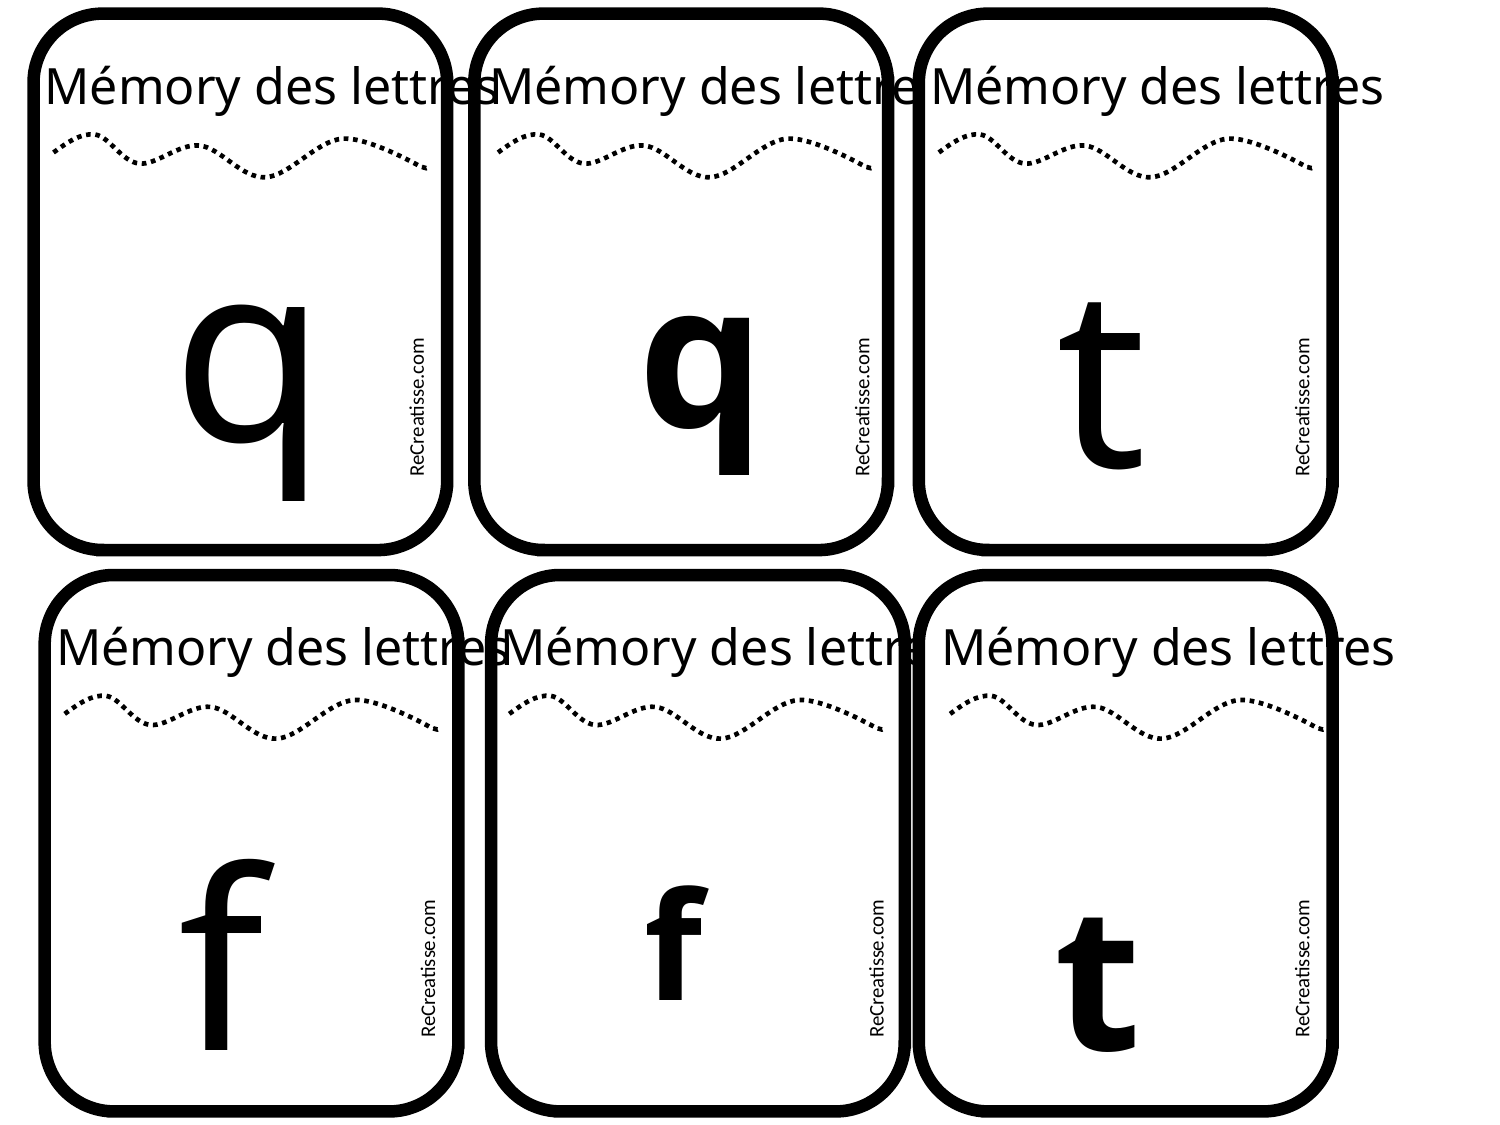

Mémory des lettres
Mémory des lettres
Mémory des lettres
q
t
q
ReCreatisse.com
ReCreatisse.com
ReCreatisse.com
Mémory des lettres
Mémory des lettres
Mémory des lettres
f
f
t
ReCreatisse.com
ReCreatisse.com
ReCreatisse.com